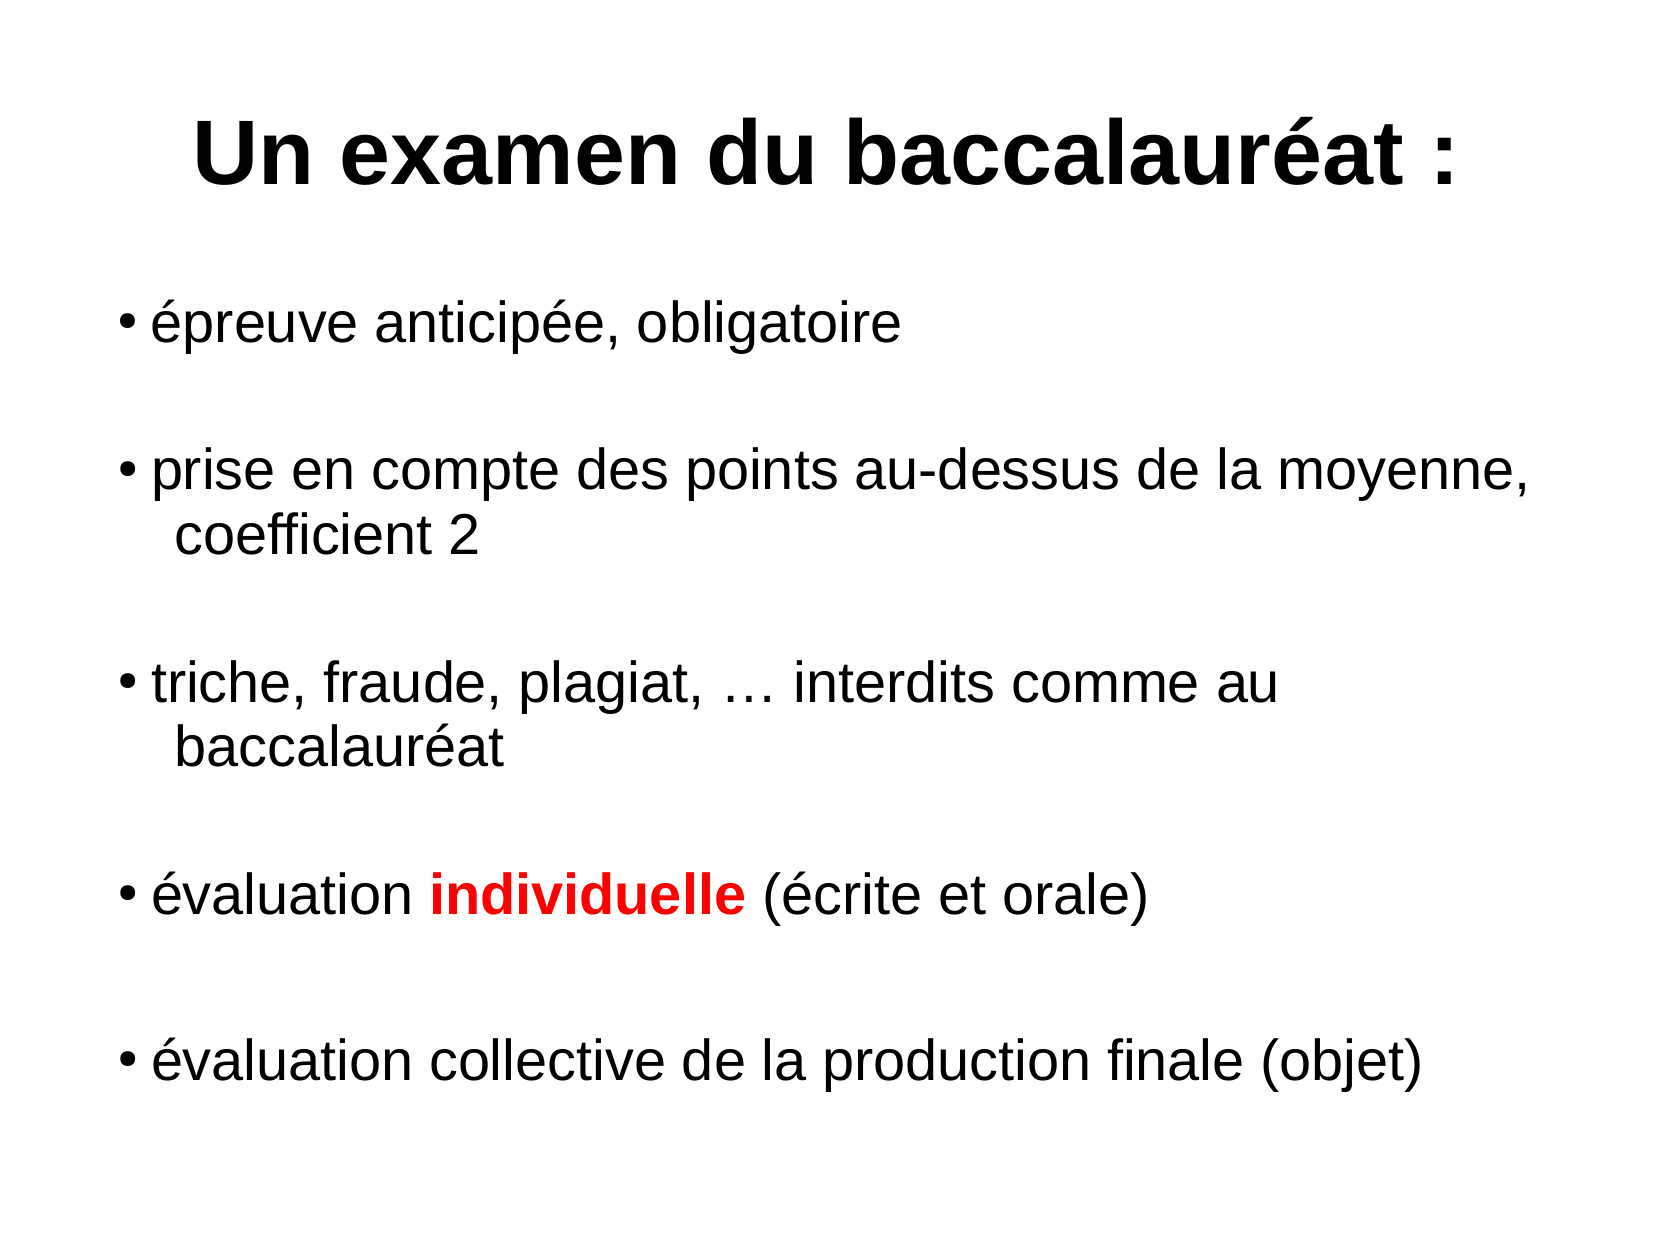

# Un examen du baccalauréat :
épreuve anticipée, obligatoire
prise en compte des points au-dessus de la moyenne, coefficient 2
triche, fraude, plagiat, … interdits comme au baccalauréat
évaluation individuelle (écrite et orale)
évaluation collective de la production finale (objet)